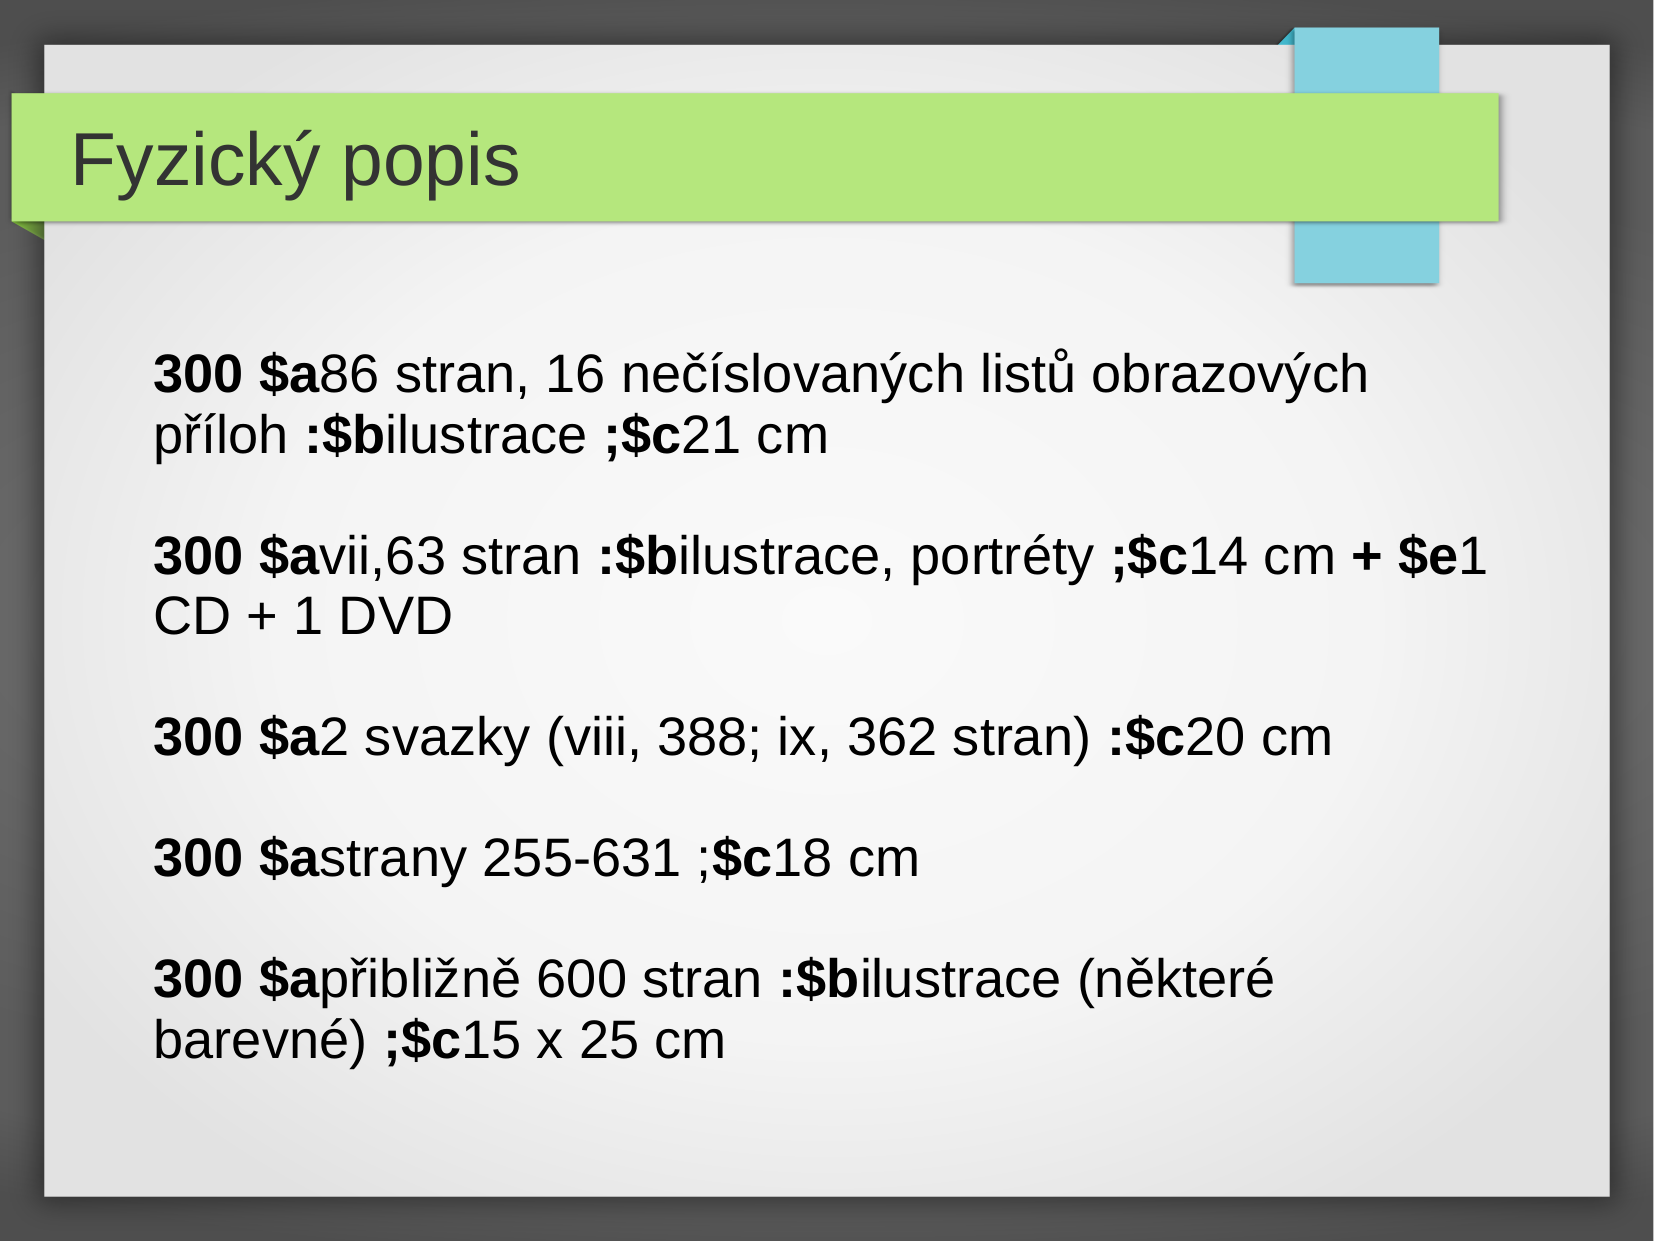

# Fyzický popis
300 $a86 stran, 16 nečíslovaných listů obrazových příloh :$bilustrace ;$c21 cm
300 $avii,63 stran :$bilustrace, portréty ;$c14 cm + $e1 CD + 1 DVD
300 $a2 svazky (viii, 388; ix, 362 stran) :$c20 cm
300 $astrany 255-631 ;$c18 cm
300 $apřibližně 600 stran :$bilustrace (některé barevné) ;$c15 x 25 cm